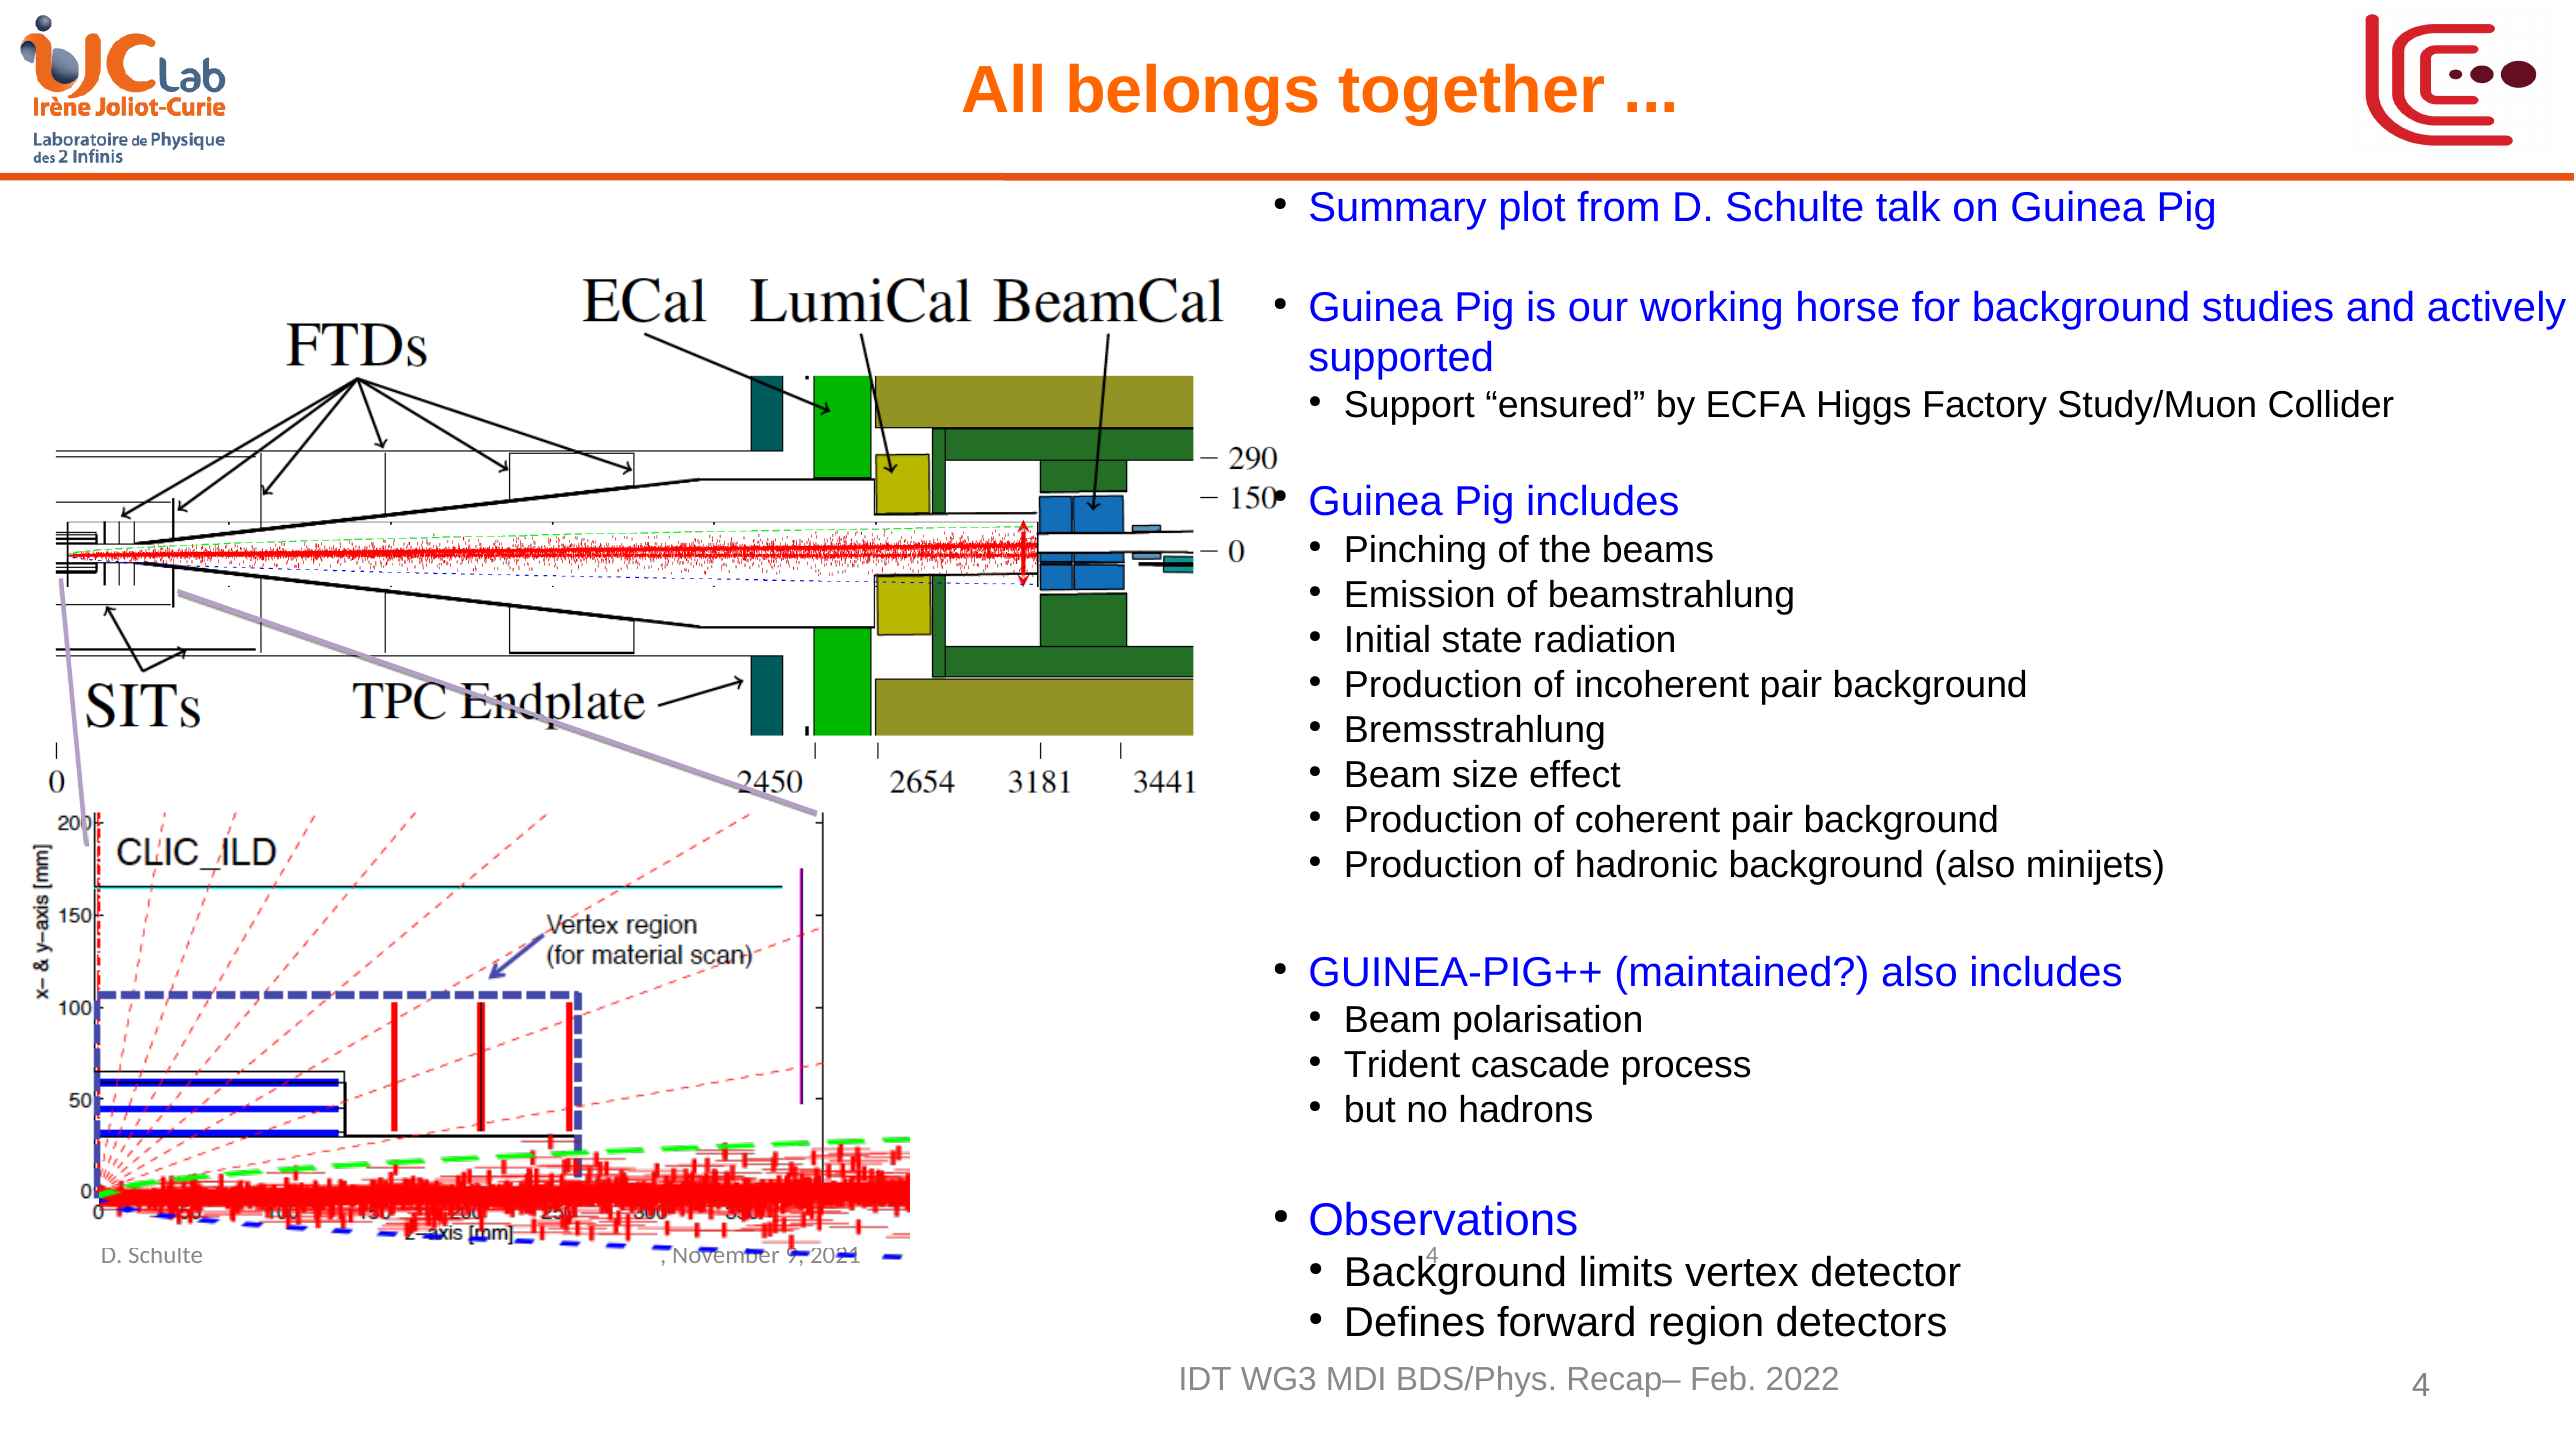

# All belongs together ...
Summary plot from D. Schulte talk on Guinea Pig
Guinea Pig is our working horse for background studies and actively supported
Support “ensured” by ECFA Higgs Factory Study/Muon Collider
Guinea Pig includes
Pinching of the beams
Emission of beamstrahlung
Initial state radiation
Production of incoherent pair background
Bremsstrahlung
Beam size effect
Production of coherent pair background
Production of hadronic background (also minijets)
GUINEA-PIG++ (maintained?) also includes
Beam polarisation
Trident cascade process
but no hadrons
Observations
Background limits vertex detector
Defines forward region detectors
D. Schulte
, November 9, 2021
4